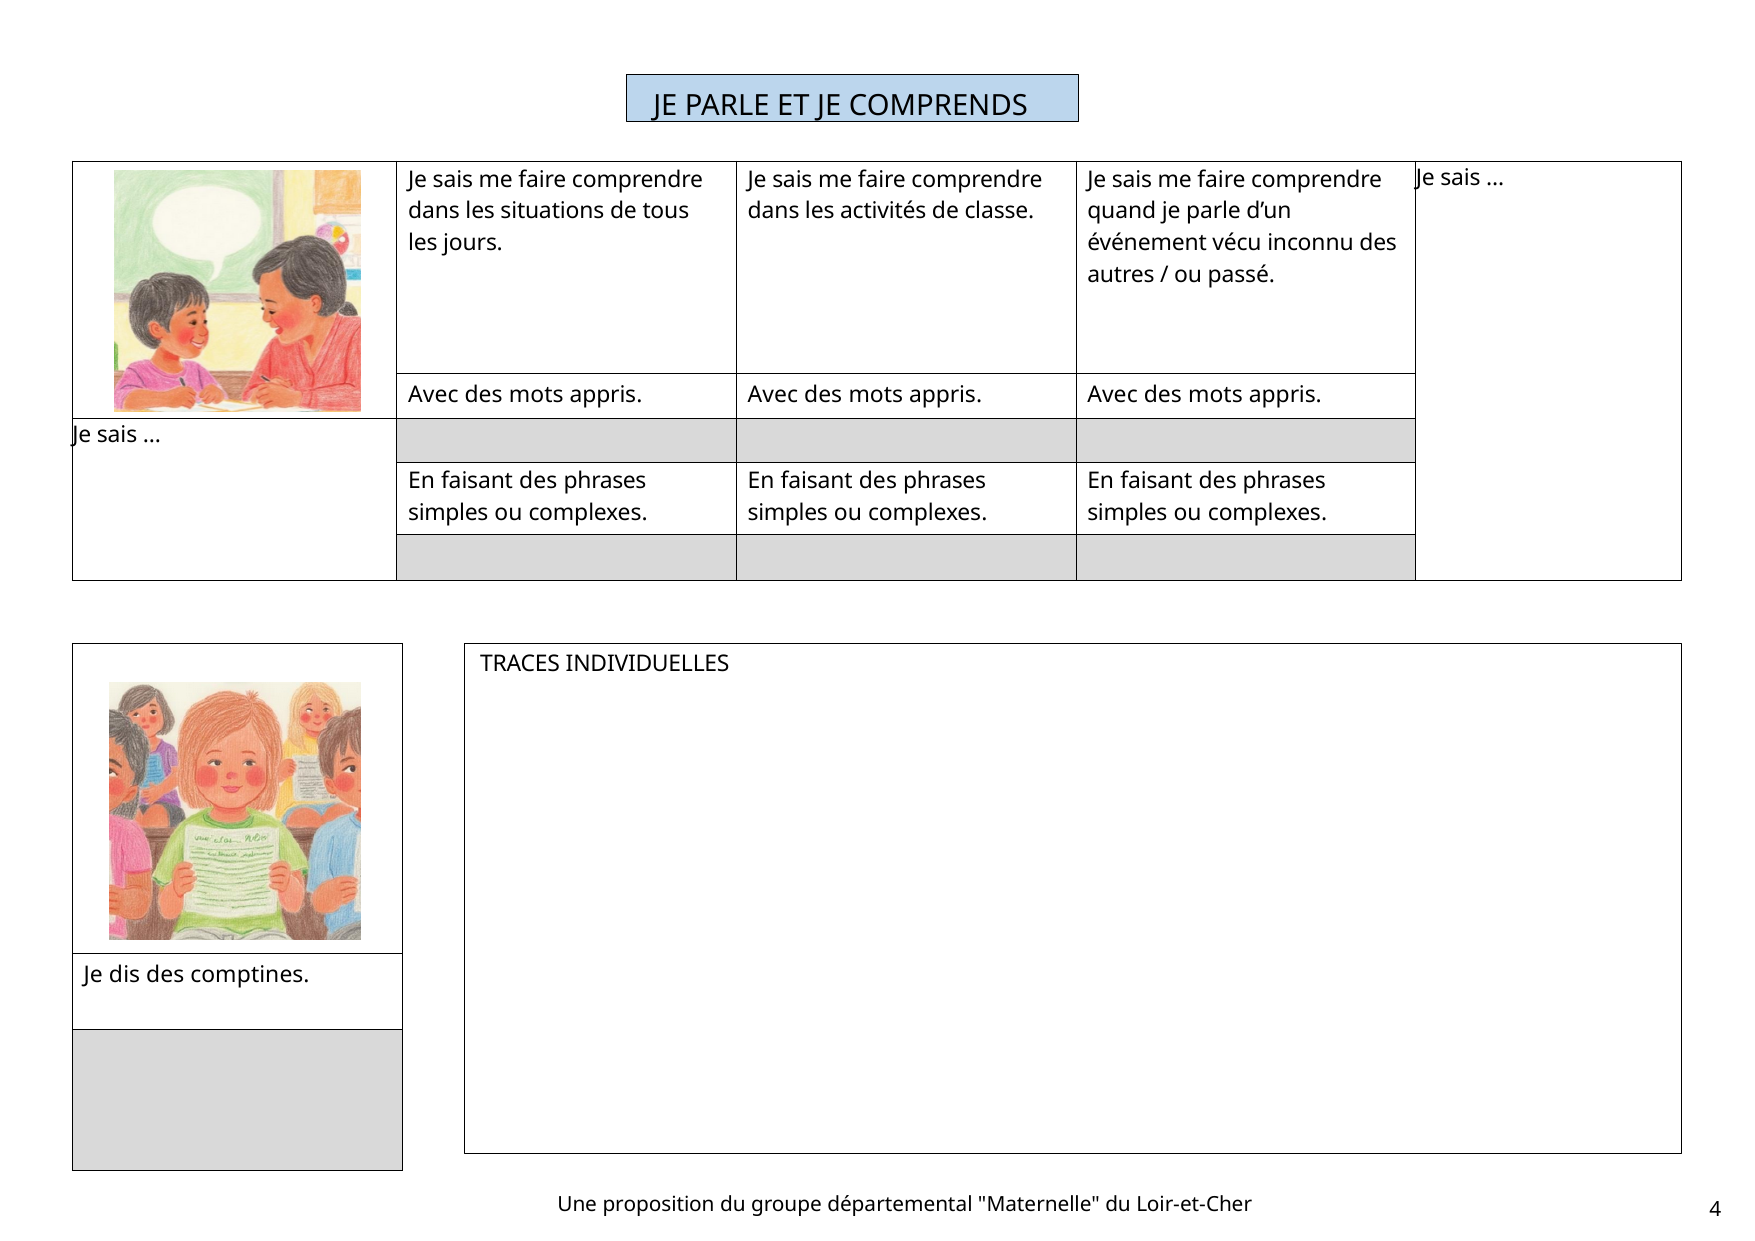

JE PARLE ET JE COMPRENDS
| | Je sais me faire comprendre dans les situations de tous les jours. | Je sais me faire comprendre dans les activités de classe. | Je sais me faire comprendre quand je parle d’un événement vécu inconnu des autres / ou passé. | Je sais … |
| --- | --- | --- | --- | --- |
| | Avec des mots appris. | Avec des mots appris. | Avec des mots appris. | |
| Je sais … | | | | |
| | En faisant des phrases simples ou complexes. | En faisant des phrases simples ou complexes. | En faisant des phrases simples ou complexes. | |
| | | | | |
| |
| --- |
| Je dis des comptines. |
| |
TRACES INDIVIDUELLES
Une proposition du groupe départemental "Maternelle" du Loir-et-Cher
4